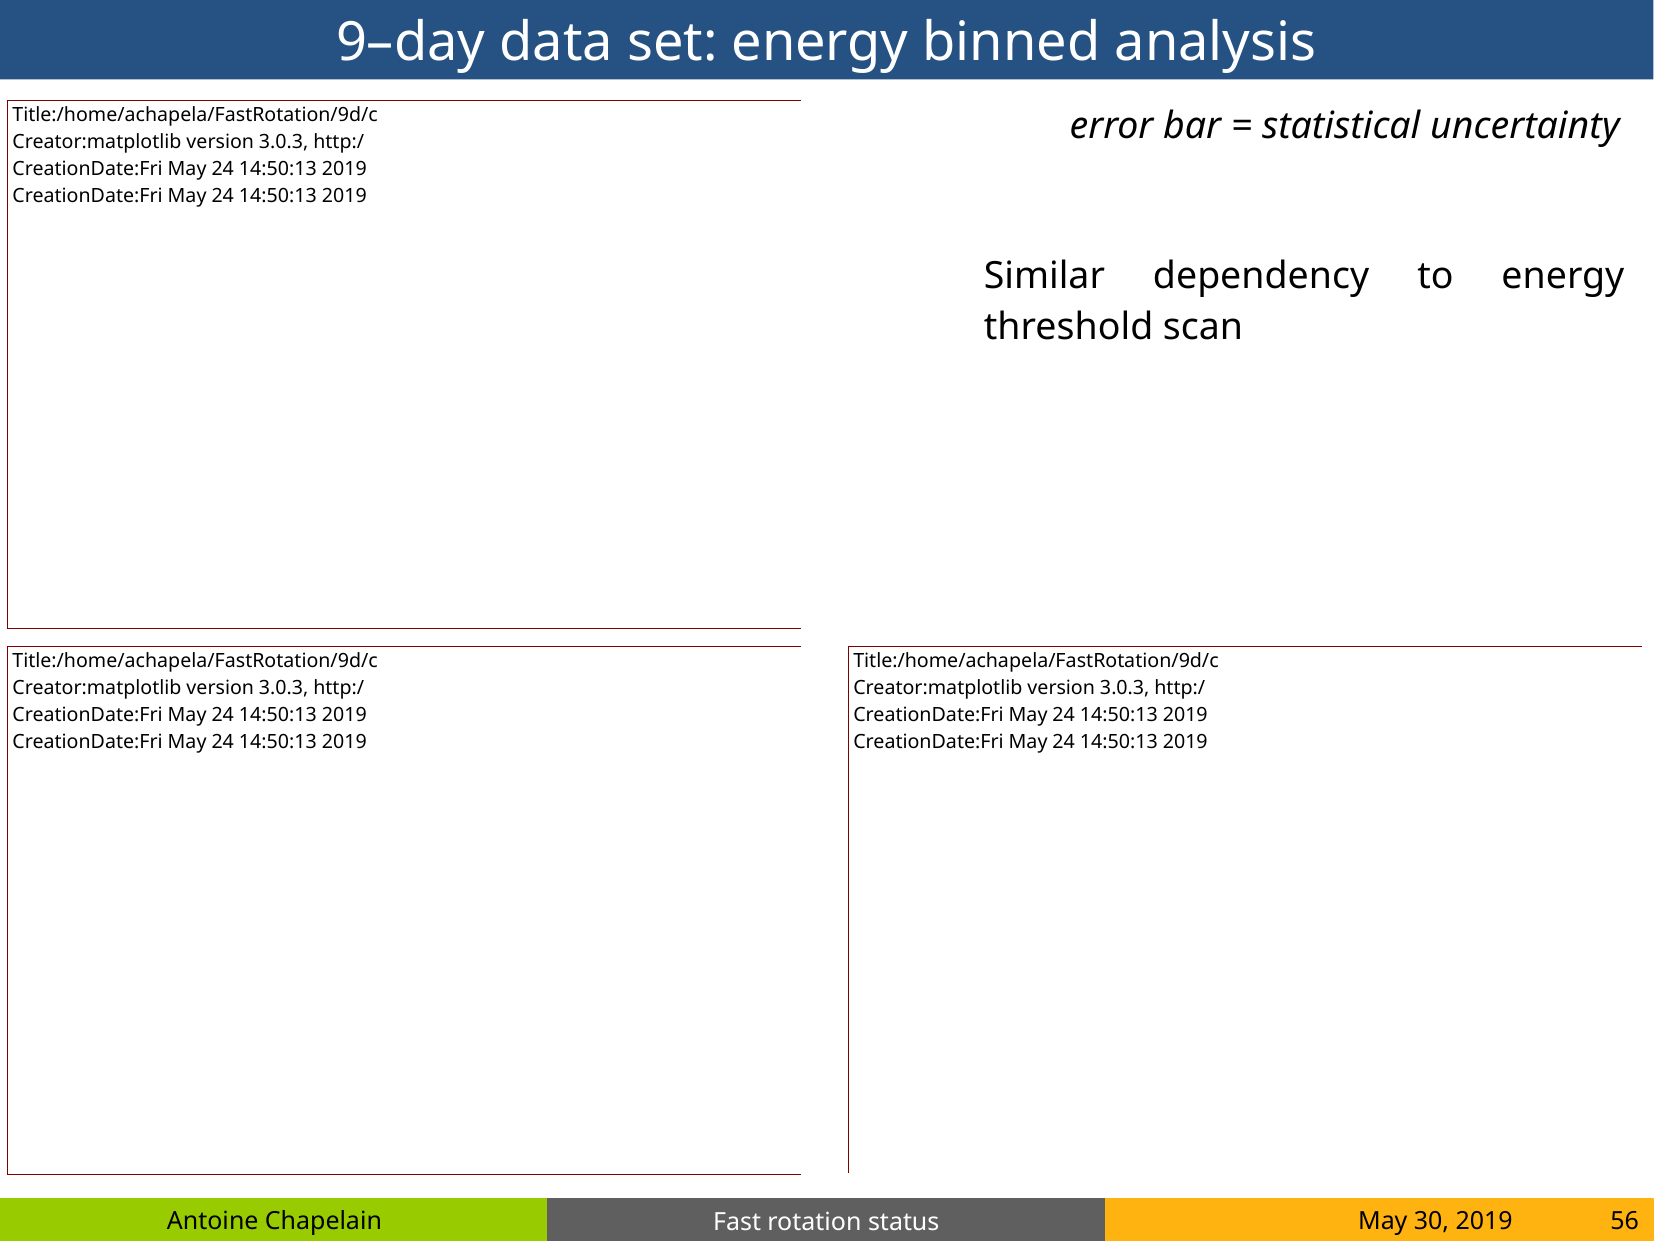

# 9–day data set: energy binned analysis
error bar = statistical uncertainty
Similar dependency to energy threshold scan